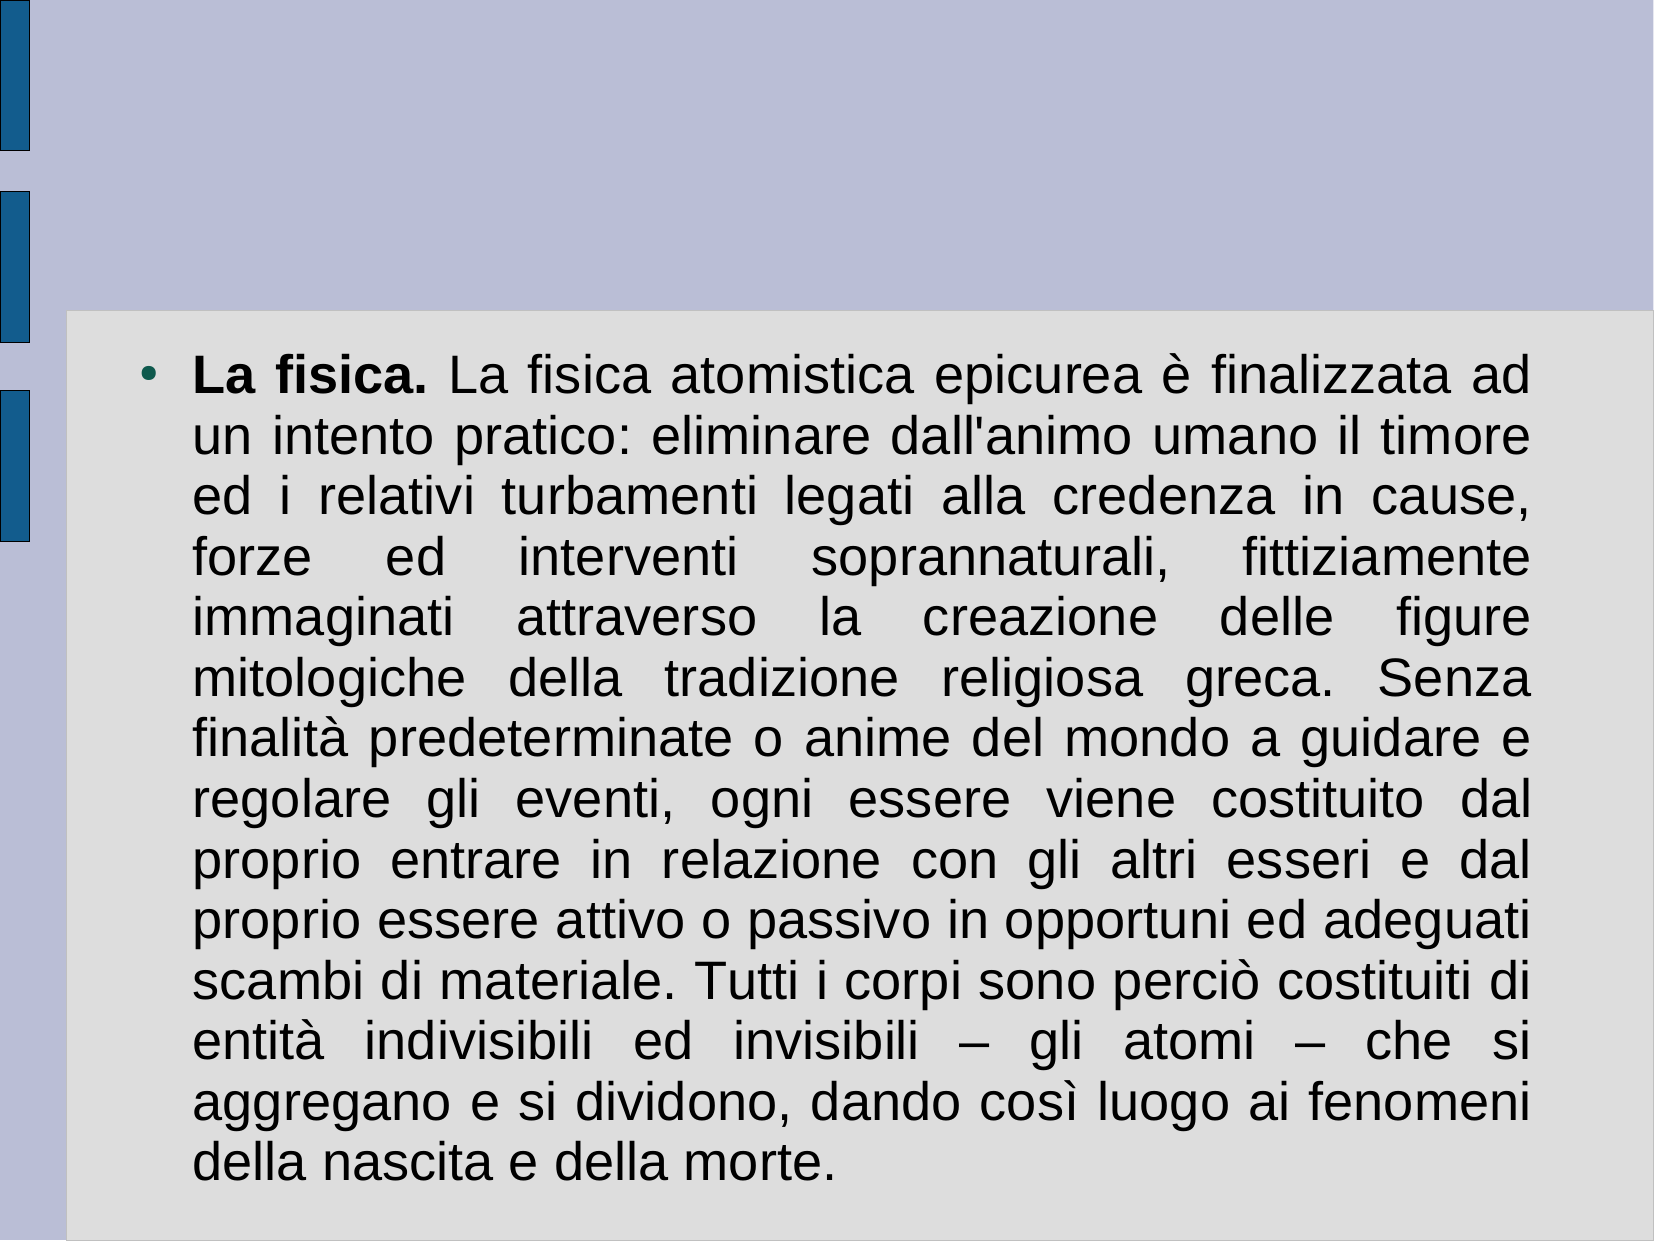

#
La fisica. La fisica atomistica epicurea è finalizzata ad un intento pratico: eliminare dall'animo umano il timore ed i relativi turbamenti legati alla credenza in cause, forze ed interventi soprannaturali, fittiziamente immaginati attraverso la creazione delle figure mitologiche della tradizione religiosa greca. Senza finalità predeterminate o anime del mondo a guidare e regolare gli eventi, ogni essere viene costituito dal proprio entrare in relazione con gli altri esseri e dal proprio essere attivo o passivo in opportuni ed adeguati scambi di materiale. Tutti i corpi sono perciò costituiti di entità indivisibili ed invisibili – gli atomi – che si aggregano e si dividono, dando così luogo ai fenomeni della nascita e della morte.